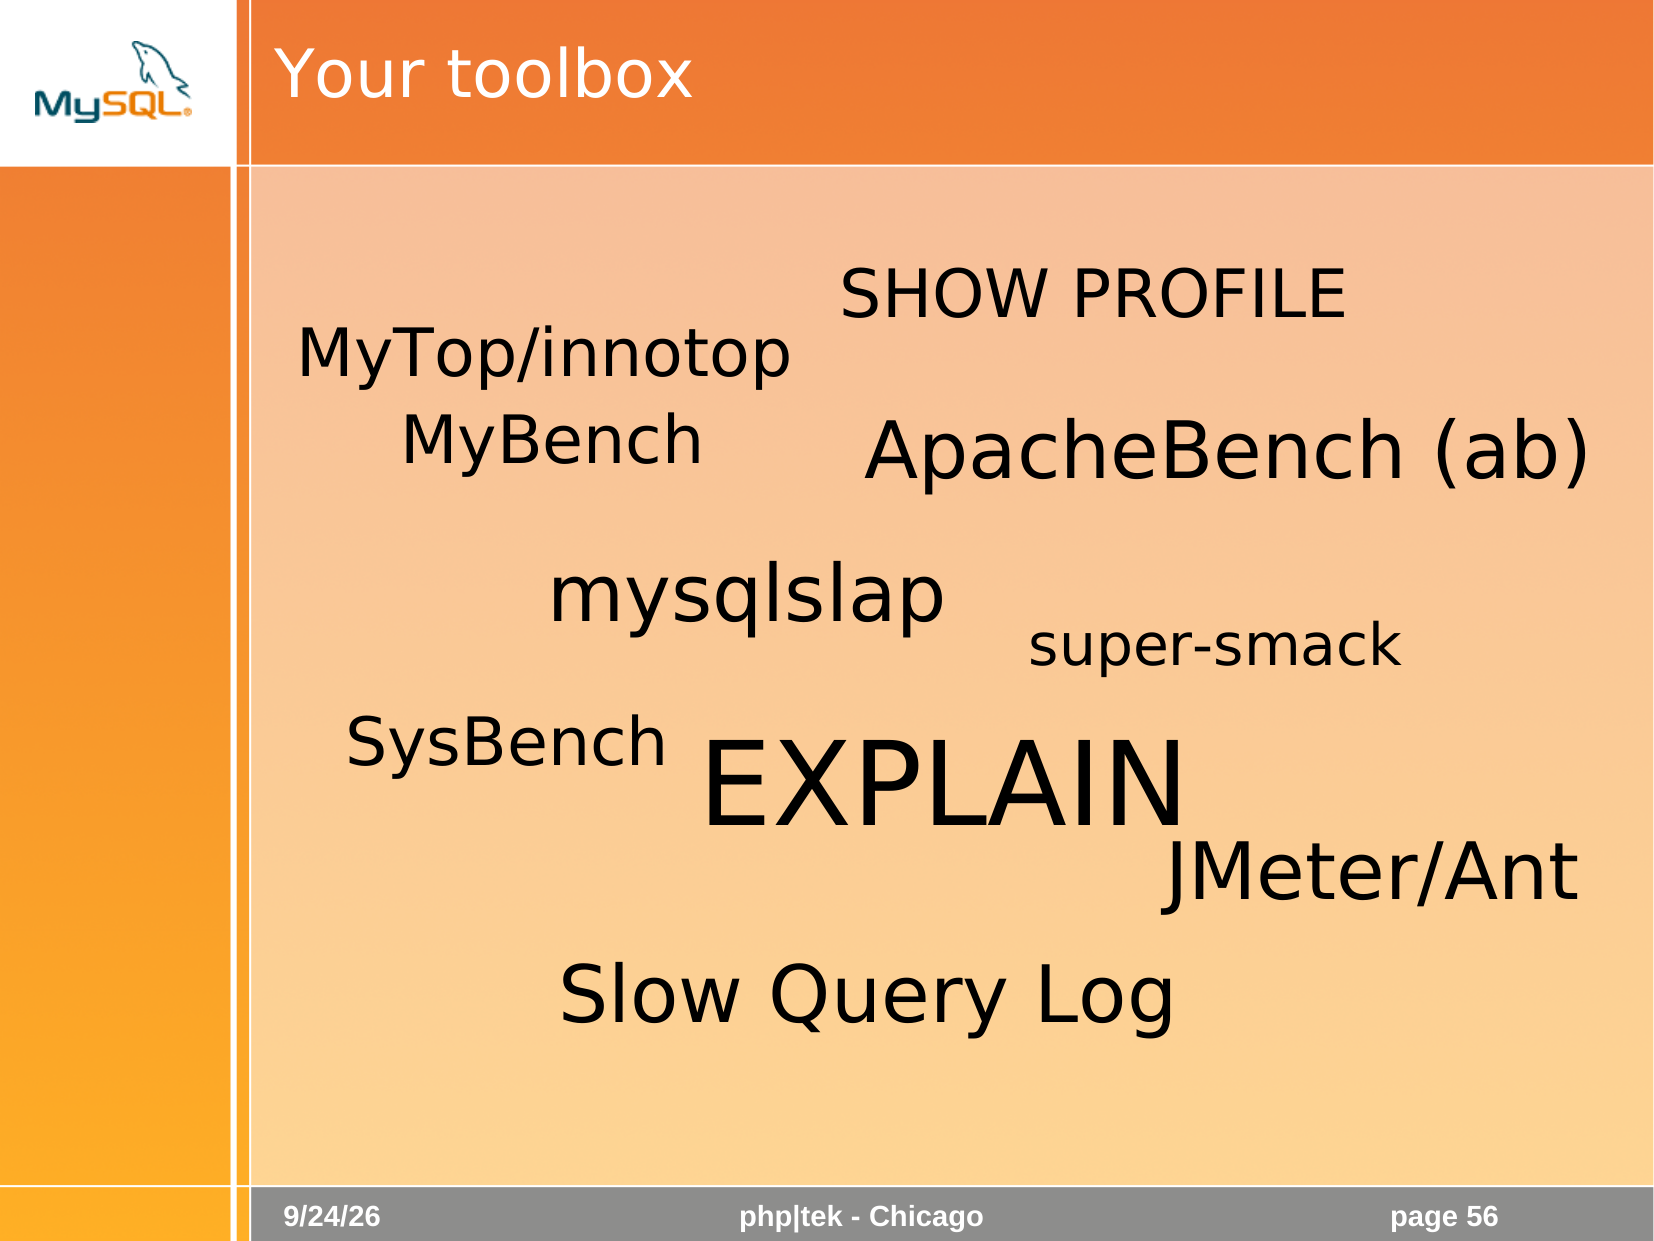

# Your toolbox
SHOW PROFILE
MyTop/innotop
MyBench
ApacheBench (ab)
mysqlslap
super-smack
SysBench
EXPLAIN
JMeter/Ant
Slow Query Log